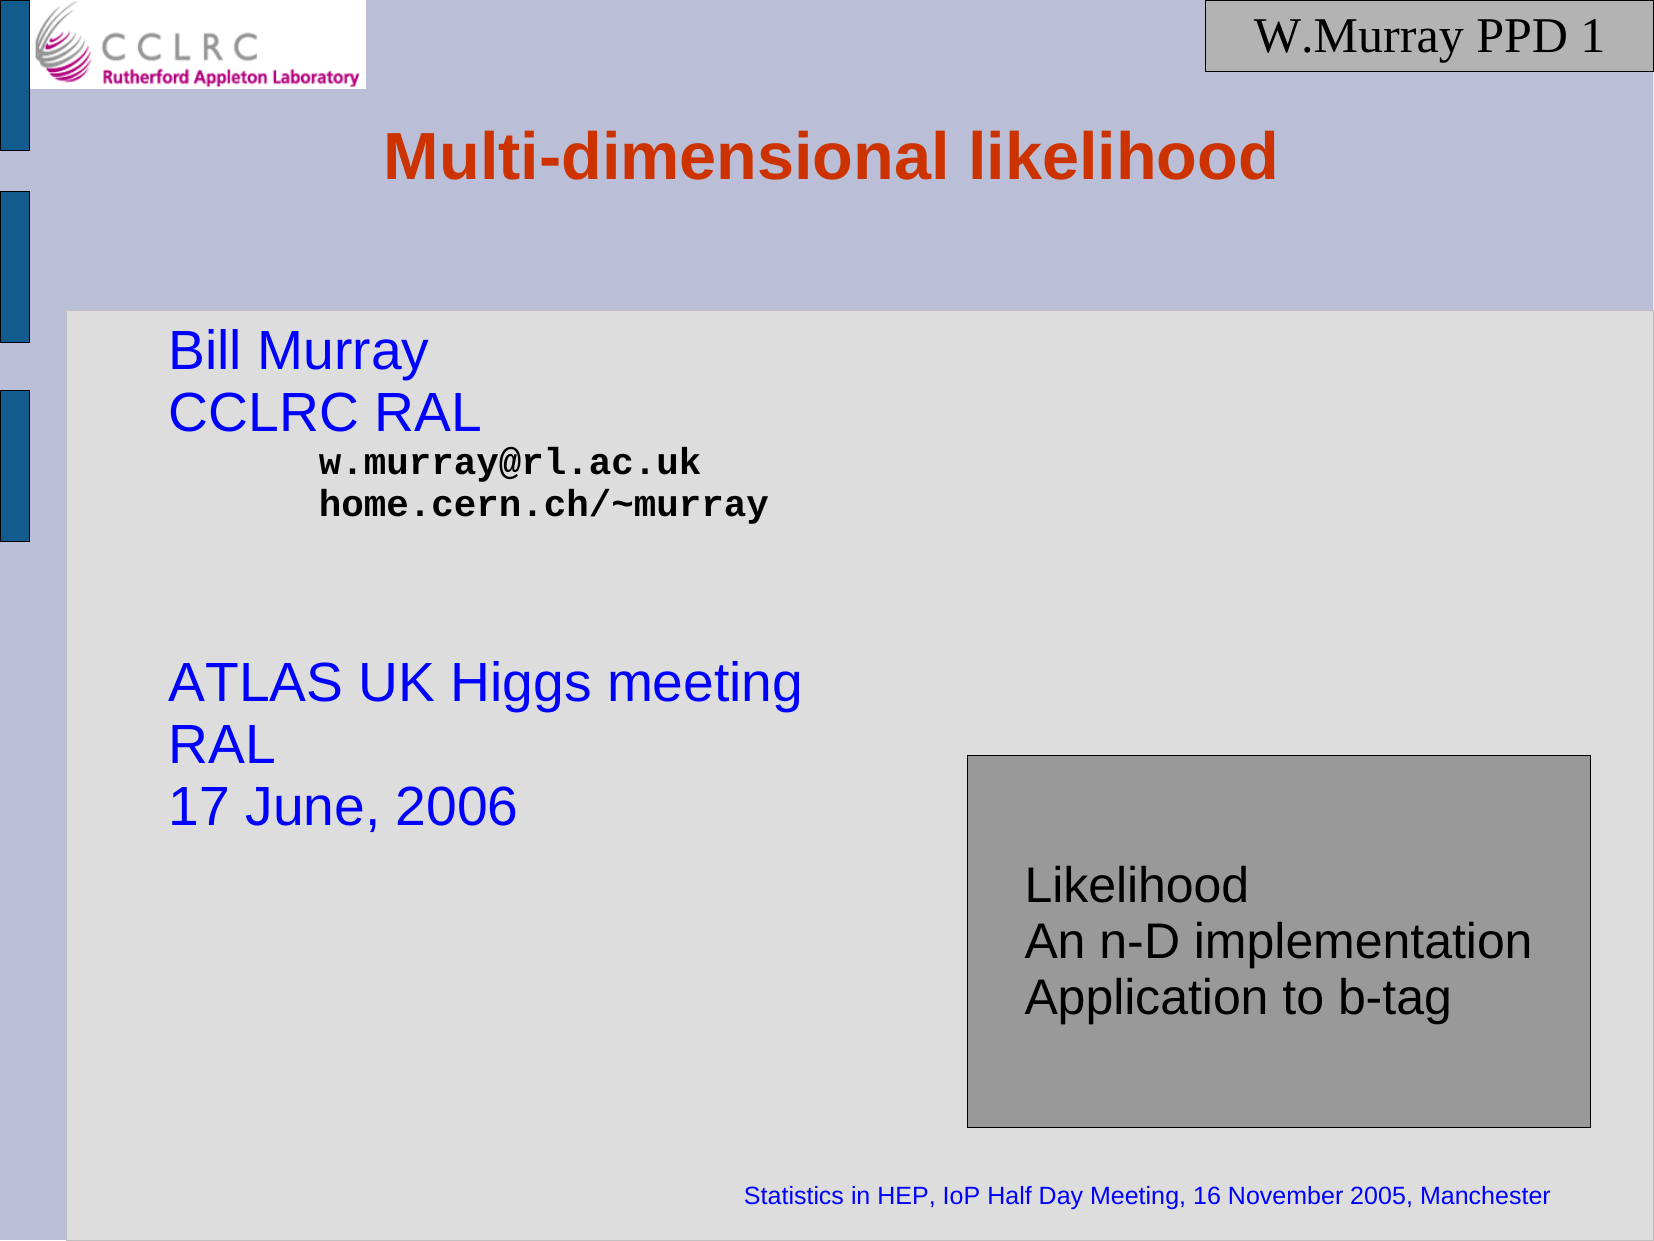

# Multi-dimensional likelihood
Bill Murray
CCLRC RAL
	w.murray@rl.ac.uk
	home.cern.ch/~murray
ATLAS UK Higgs meeting
RAL
17 June, 2006
Likelihood
An n-D implementation
Application to b-tag
Statistics in HEP, IoP Half Day Meeting, 16 November 2005, Manchester